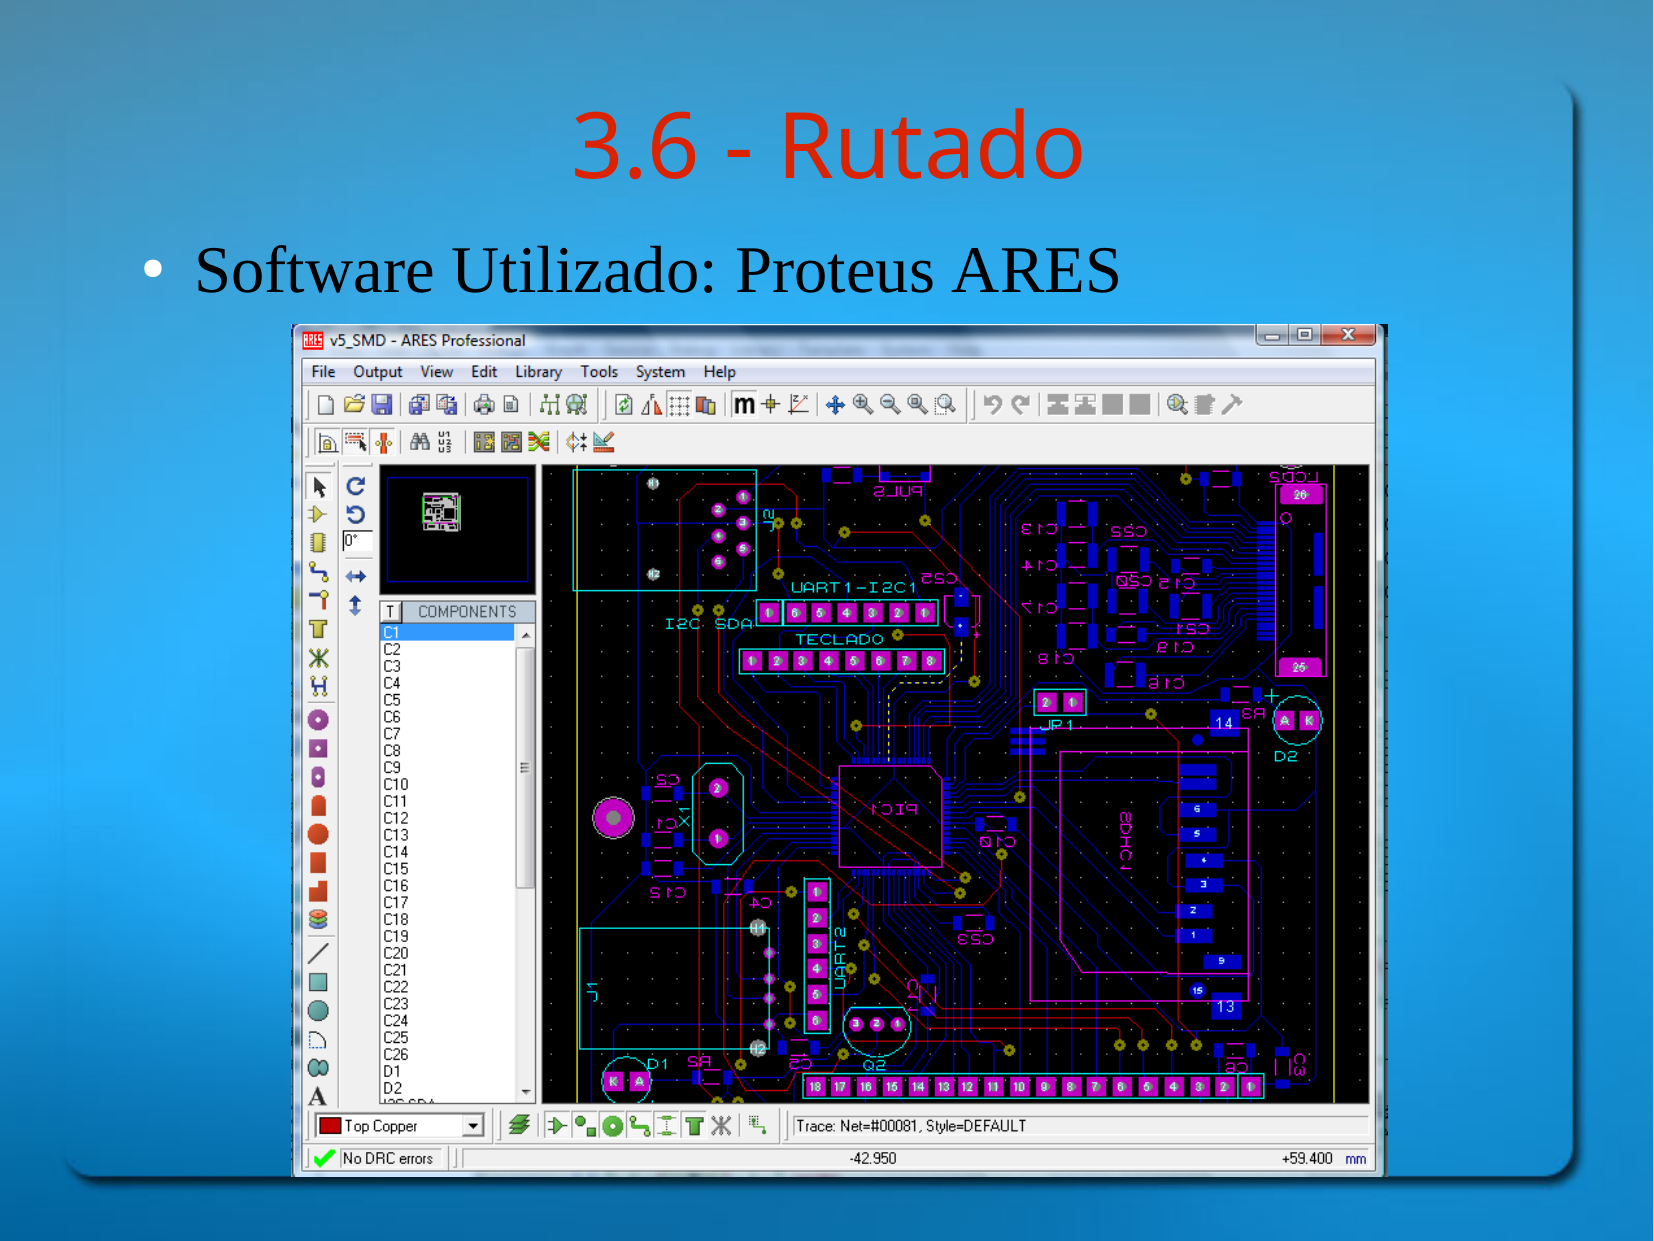

# 3.6 - Rutado
Software Utilizado: Proteus ARES